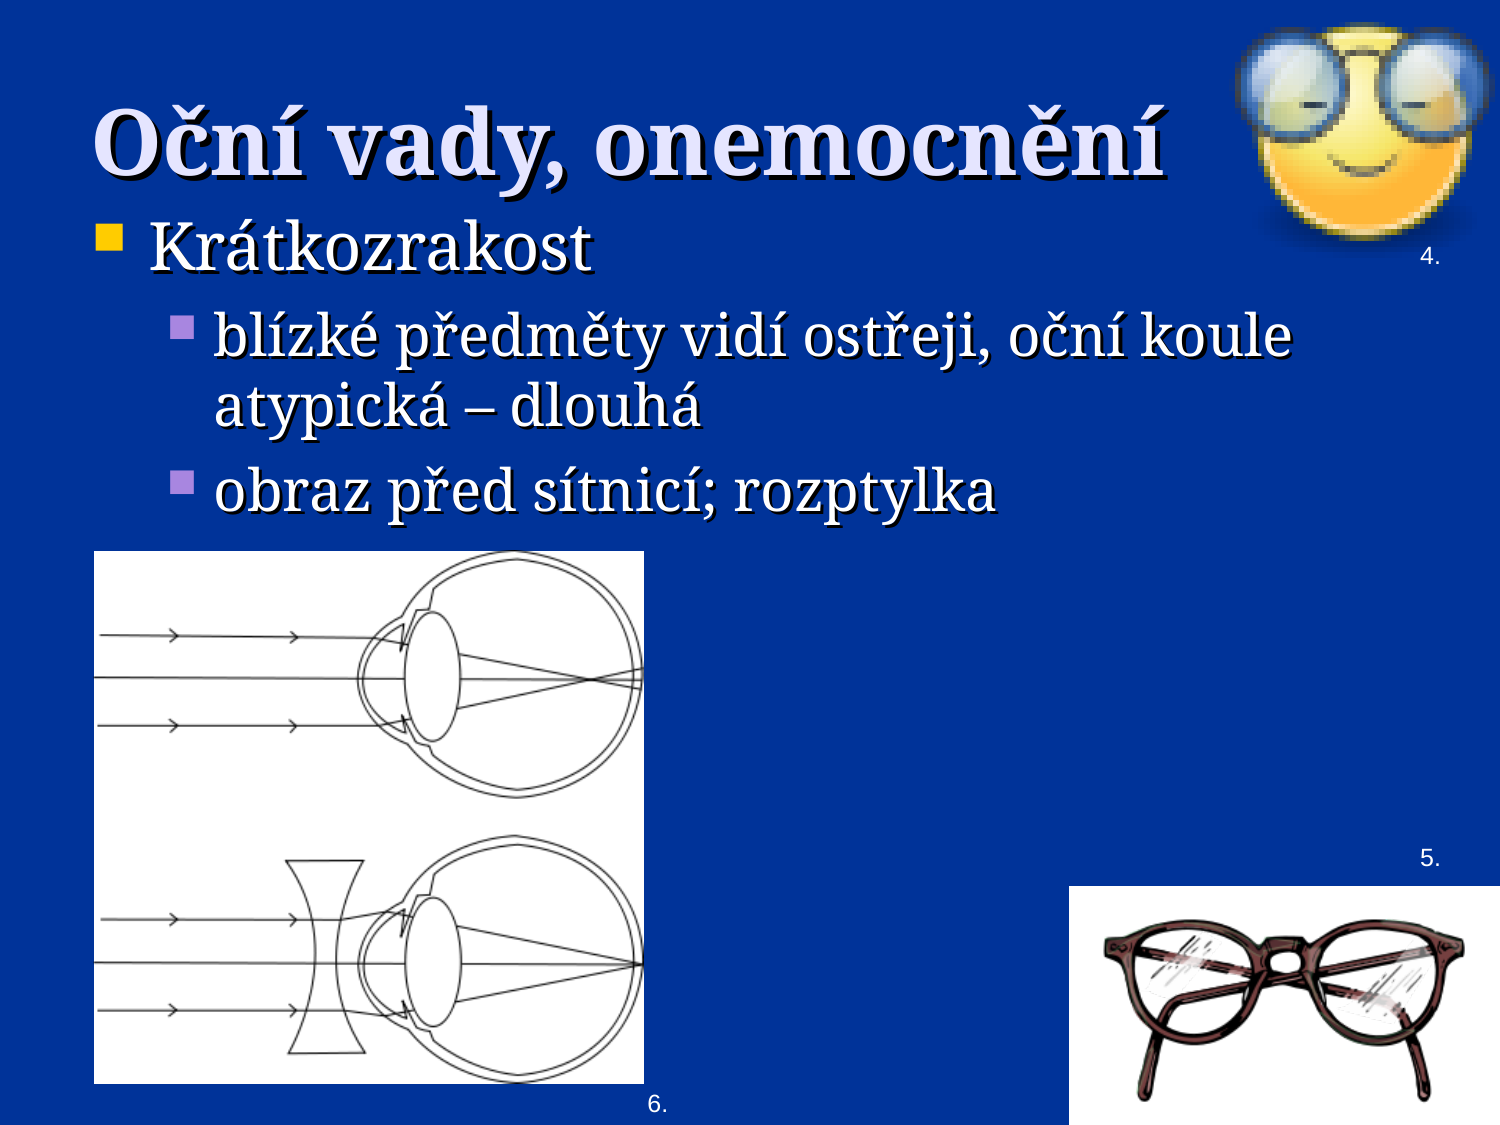

# Oční vady, onemocnění
Krátkozrakost
blízké předměty vidí ostřeji, oční koule atypická – dlouhá
obraz před sítnicí; rozptylka
4.
5.
6.